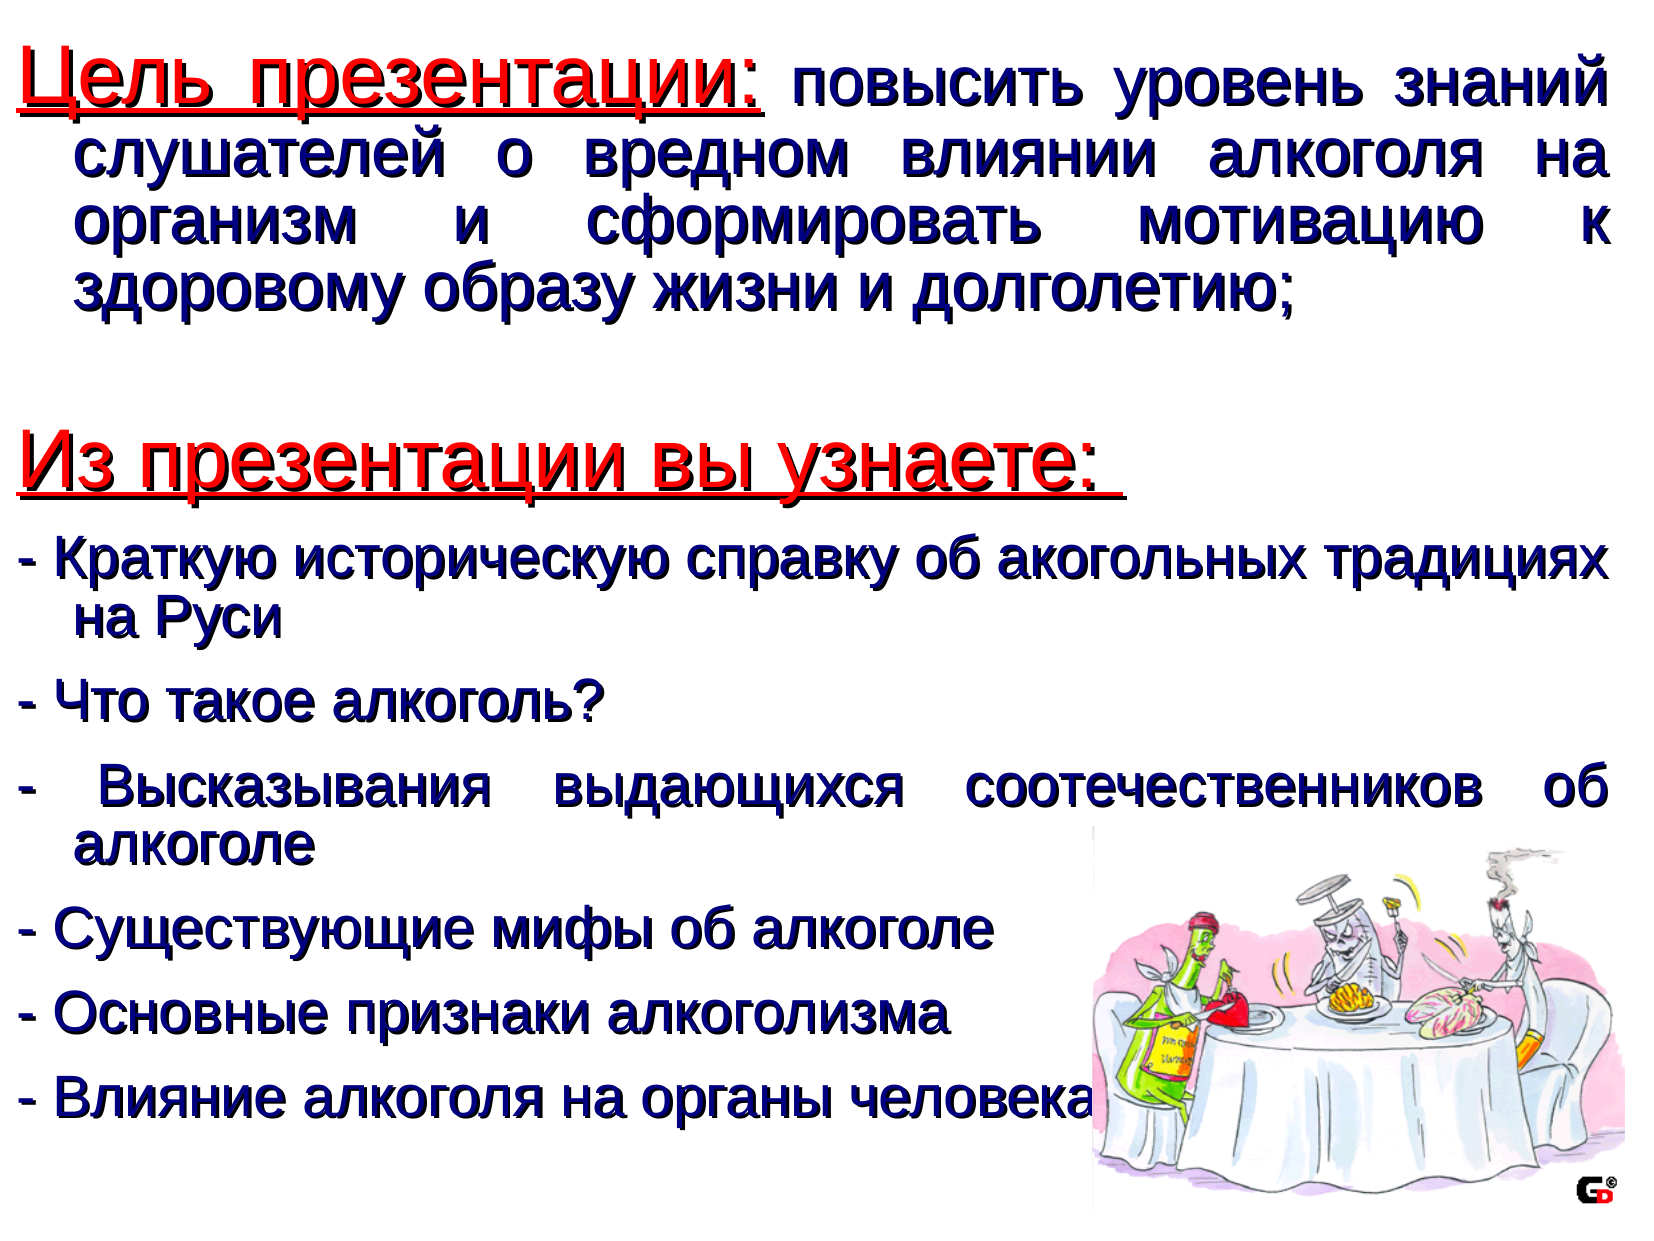

Цель презентации: повысить уровень знаний слушателей о вредном влиянии алкоголя на организм и сформировать мотивацию к здоровому образу жизни и долголетию;
Из презентации вы узнаете:
- Краткую историческую справку об акогольных традициях на Руси
- Что такое алкоголь?
- Высказывания выдающихся соотечественников об алкоголе
- Существующие мифы об алкоголе
- Основные признаки алкоголизма
- Влияние алкоголя на органы человека